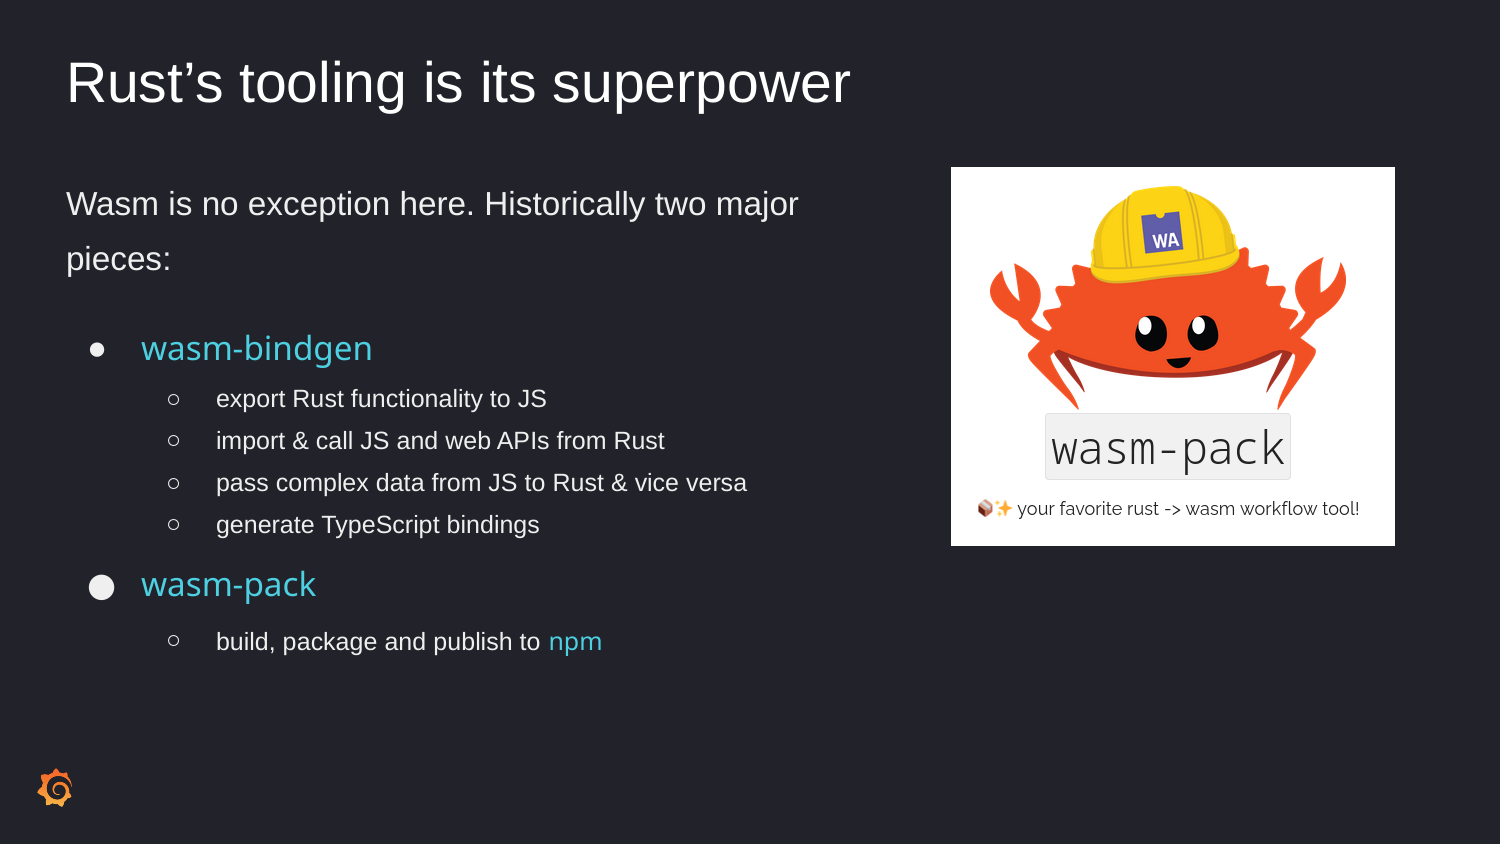

# Rust’s tooling is its superpower
Wasm is no exception here. Historically two major pieces:
wasm-bindgen
export Rust functionality to JS
import & call JS and web APIs from Rust
pass complex data from JS to Rust & vice versa
generate TypeScript bindings
wasm-pack
build, package and publish to npm